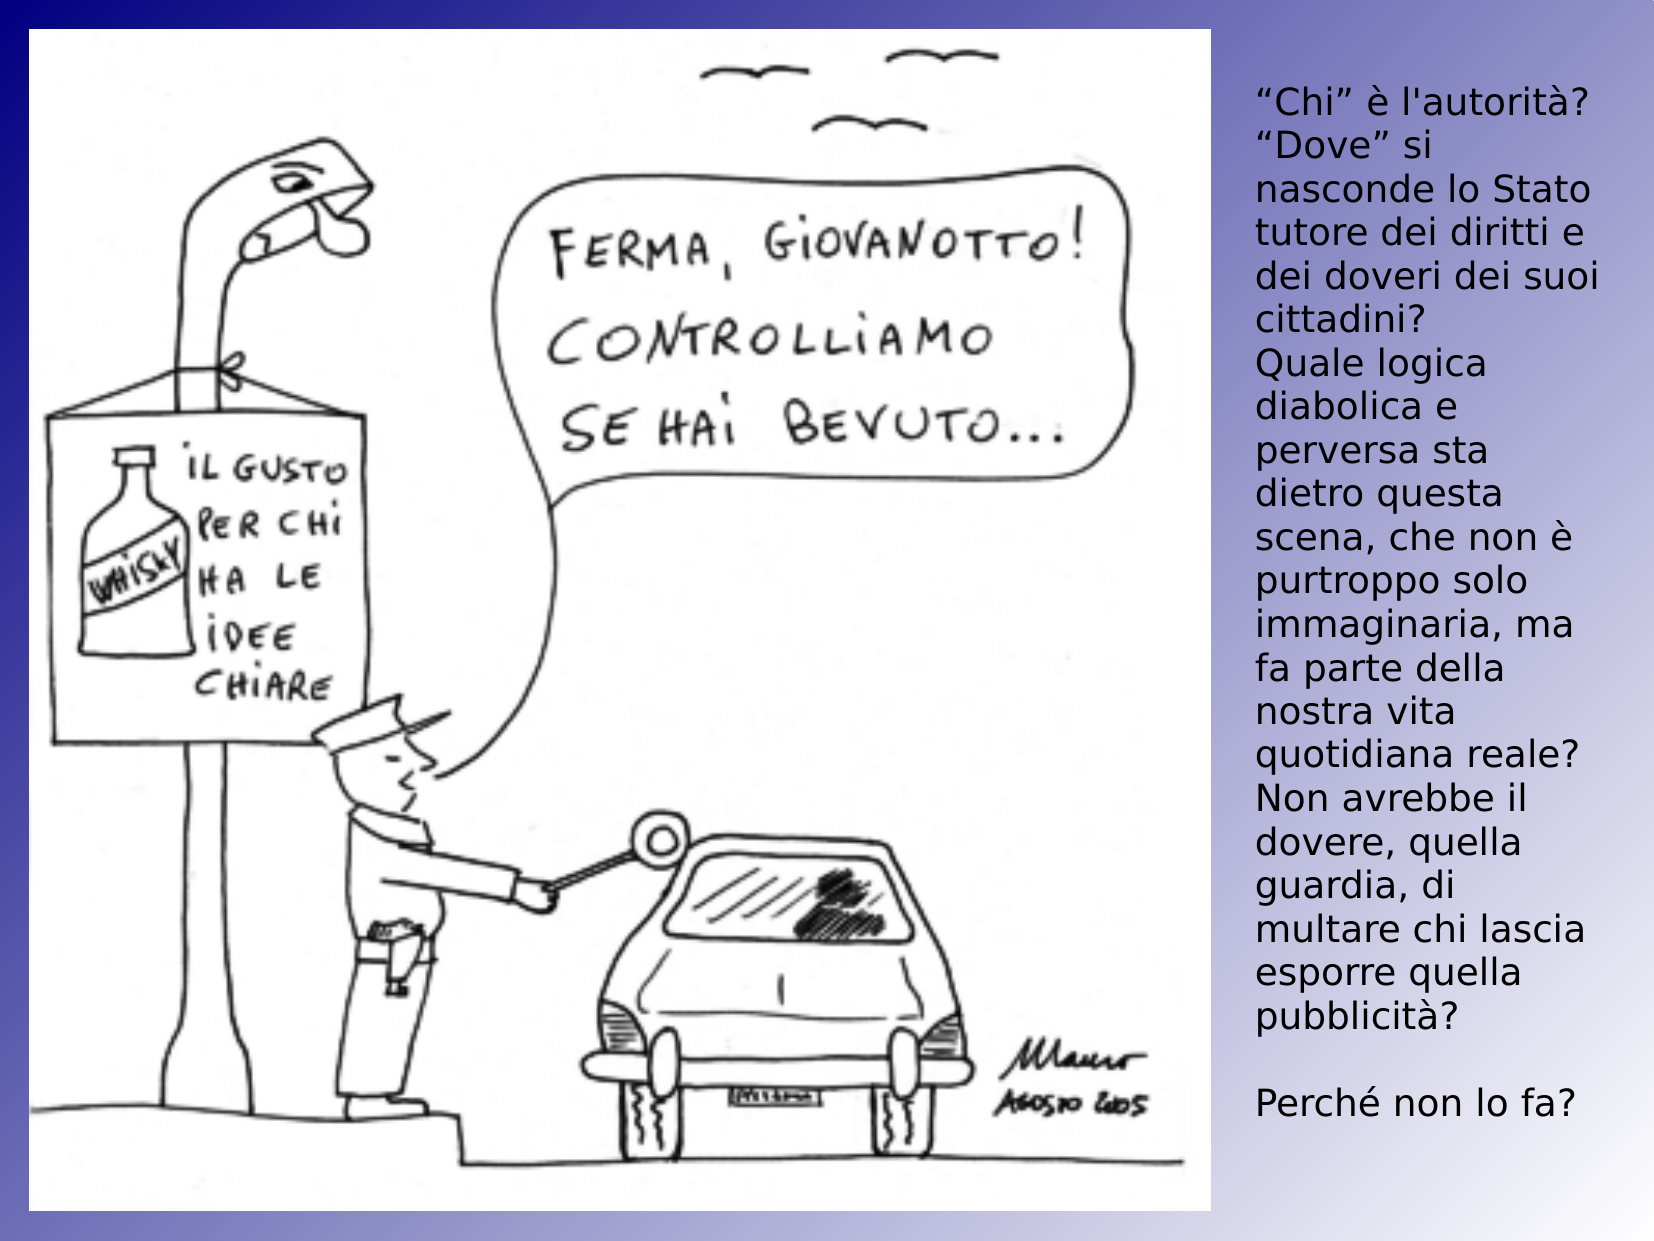

“Chi” è l'autorità?
“Dove” si nasconde lo Stato tutore dei diritti e dei doveri dei suoi cittadini?
Quale logica diabolica e perversa sta dietro questa scena, che non è purtroppo solo immaginaria, ma fa parte della nostra vita quotidiana reale?
Non avrebbe il dovere, quella guardia, di multare chi lascia esporre quella pubblicità?
Perché non lo fa?